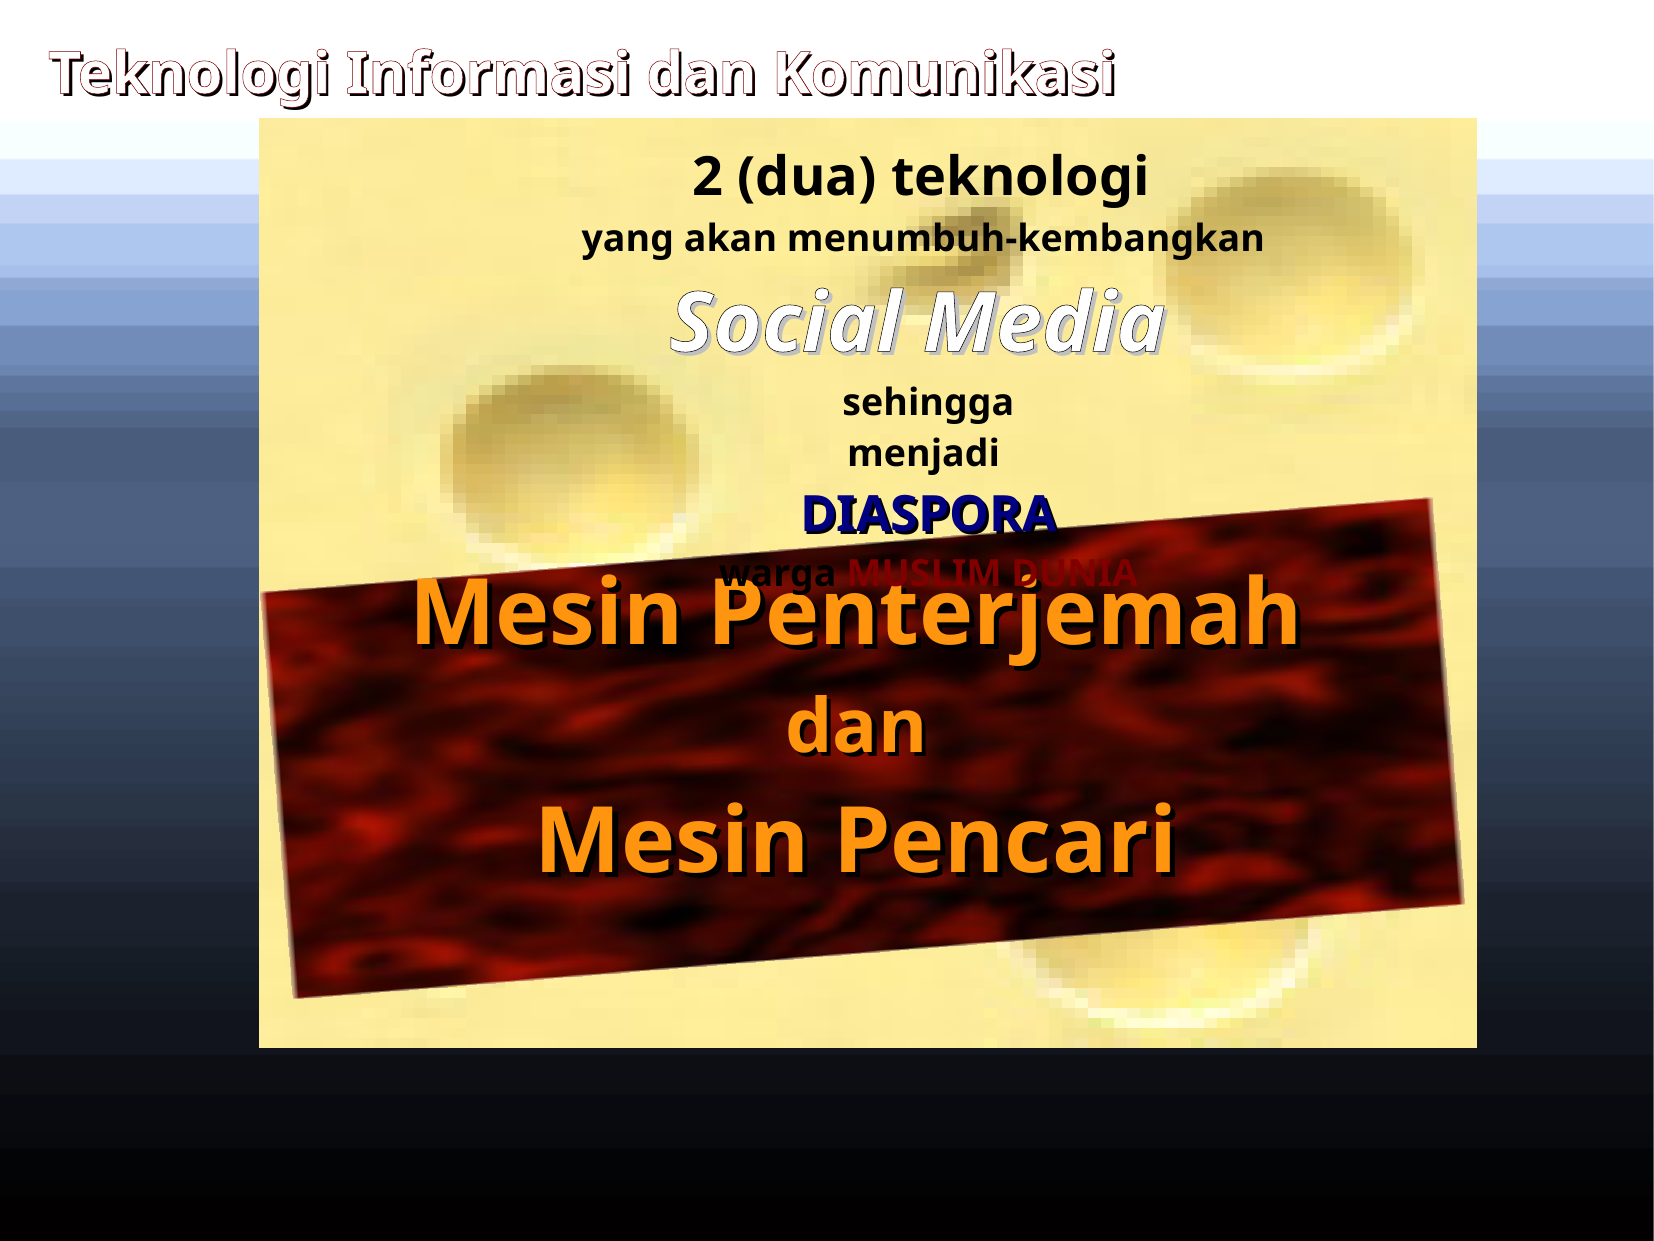

Teknologi Informasi dan Komunikasi
2
2 (dua) teknologi
yang akan menumbuh-kembangkan
Social Media
sehingga
menjadi
DIASPORA
warga MUSLIM DUNIA
# Mesin Penterjemah dan Mesin Pencari